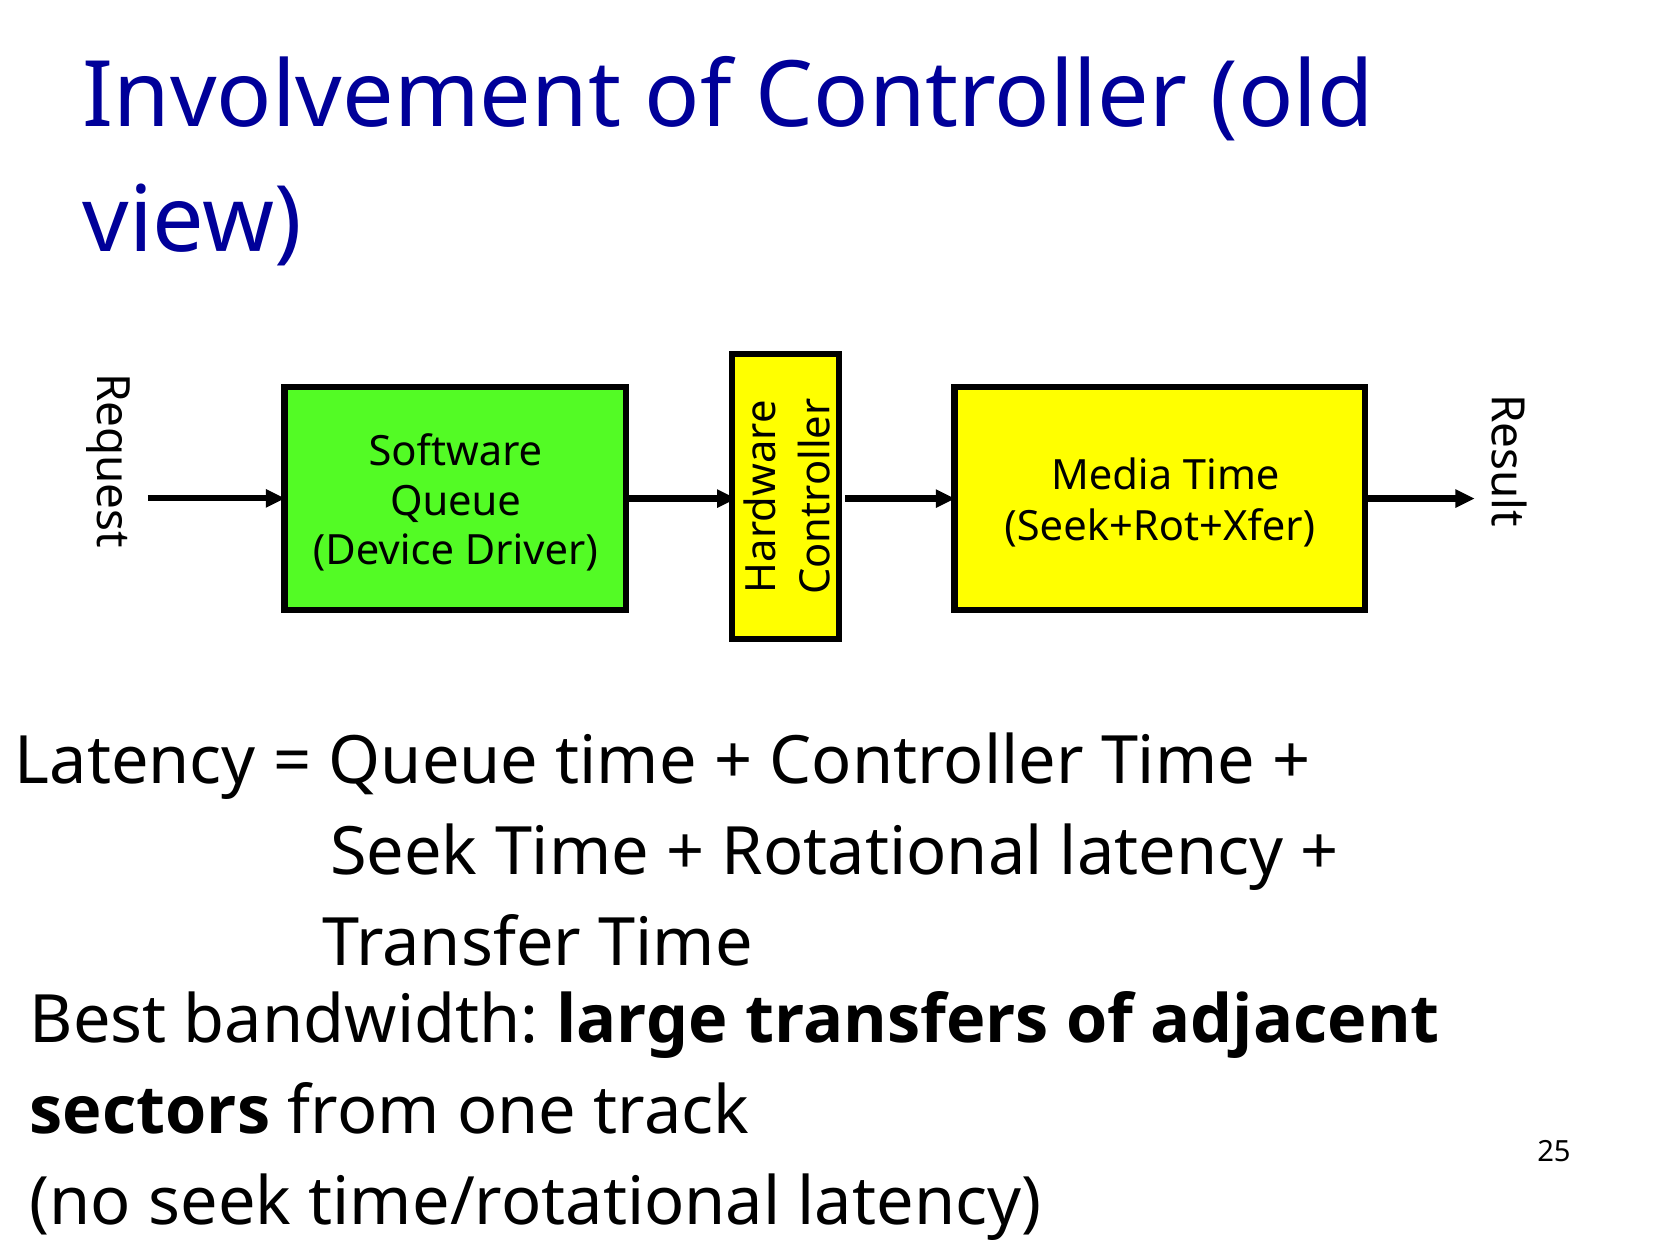

# Involvement of Controller (old view)
Software
Queue
(Device Driver)
 Media Time
(Seek+Rot+Xfer)
Hardware
Controller
Request
Result
Latency = Queue time + Controller Time +
	 Seek Time + Rotational latency +
			 Transfer Time
Best bandwidth: large transfers of adjacent sectors from one track
(no seek time/rotational latency)
25